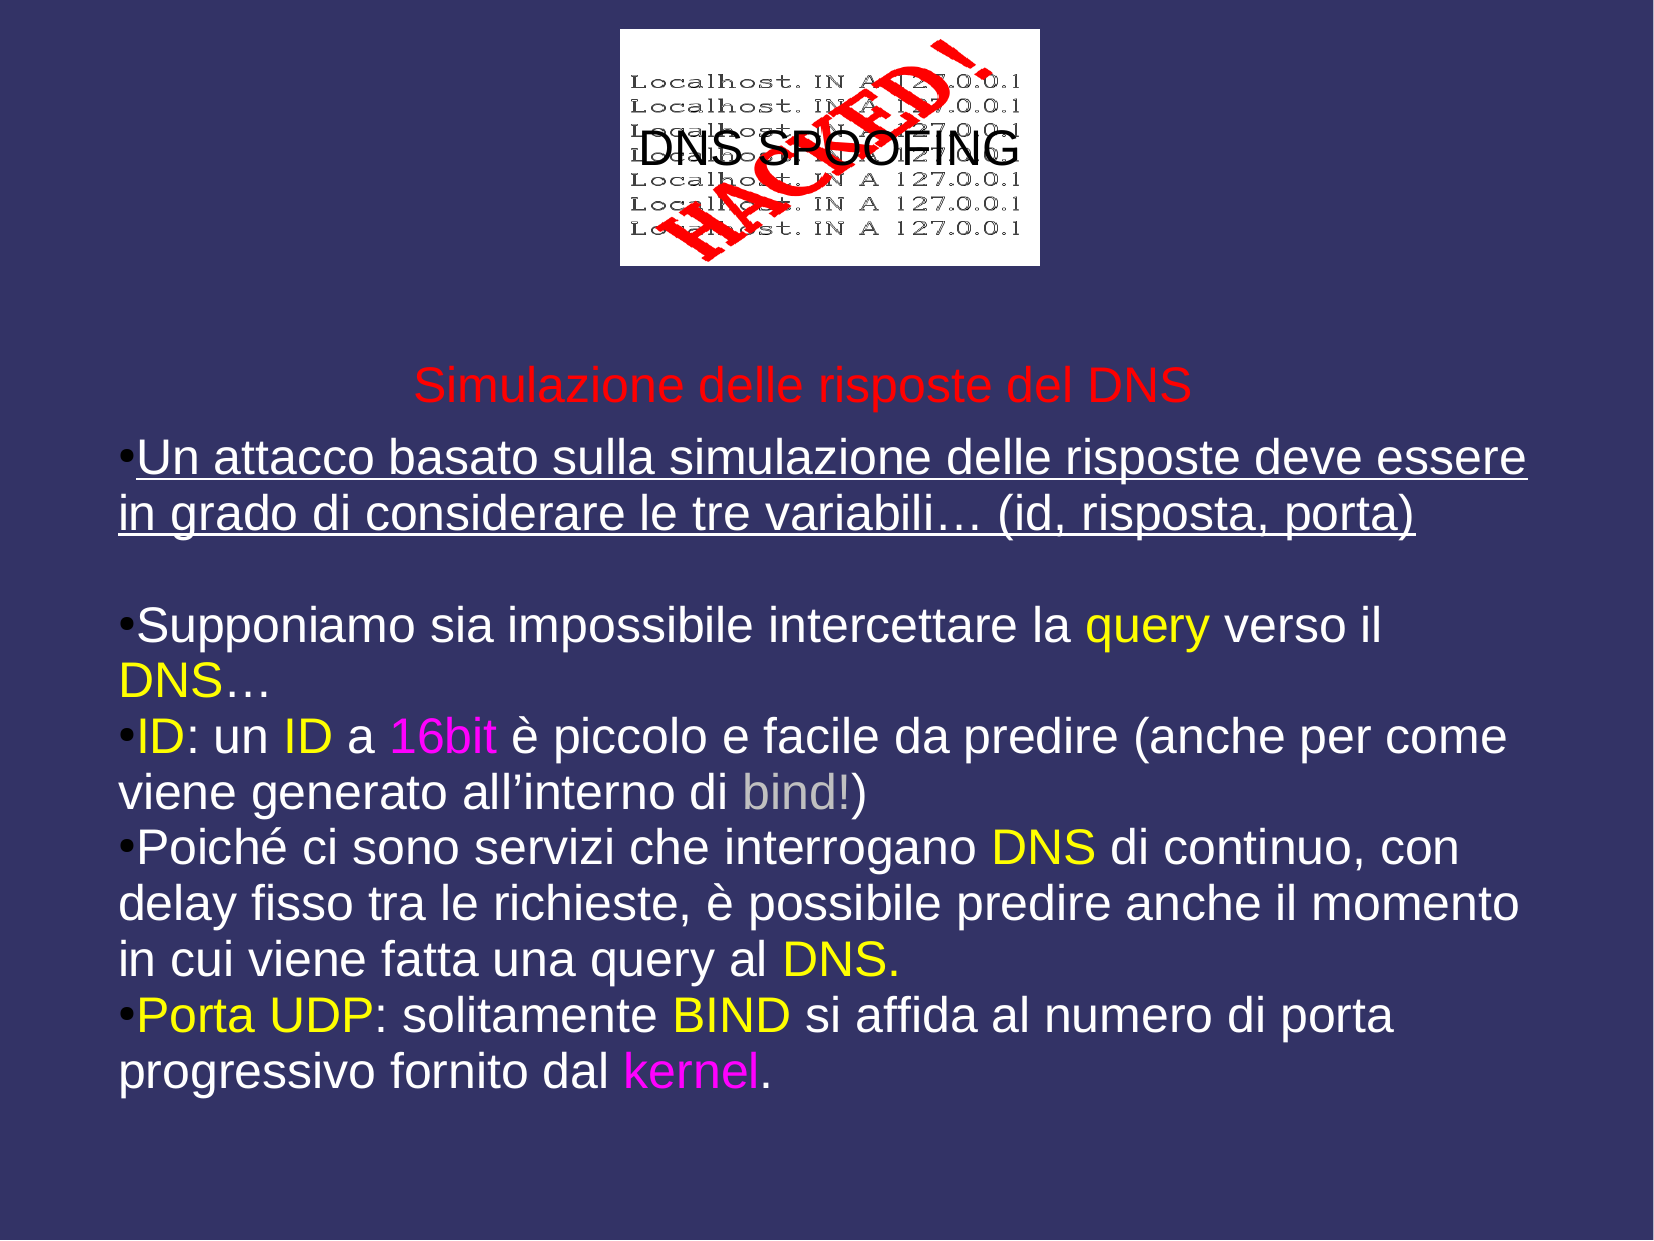

DNS SPOOFING
Simulazione delle risposte del DNS
Un attacco basato sulla simulazione delle risposte deve essere in grado di considerare le tre variabili… (id, risposta, porta)
Supponiamo sia impossibile intercettare la query verso il DNS…
ID: un ID a 16bit è piccolo e facile da predire (anche per come
viene generato all’interno di bind!)
Poiché ci sono servizi che interrogano DNS di continuo, con
delay fisso tra le richieste, è possibile predire anche il momento
in cui viene fatta una query al DNS.
Porta UDP: solitamente BIND si affida al numero di porta
progressivo fornito dal kernel.